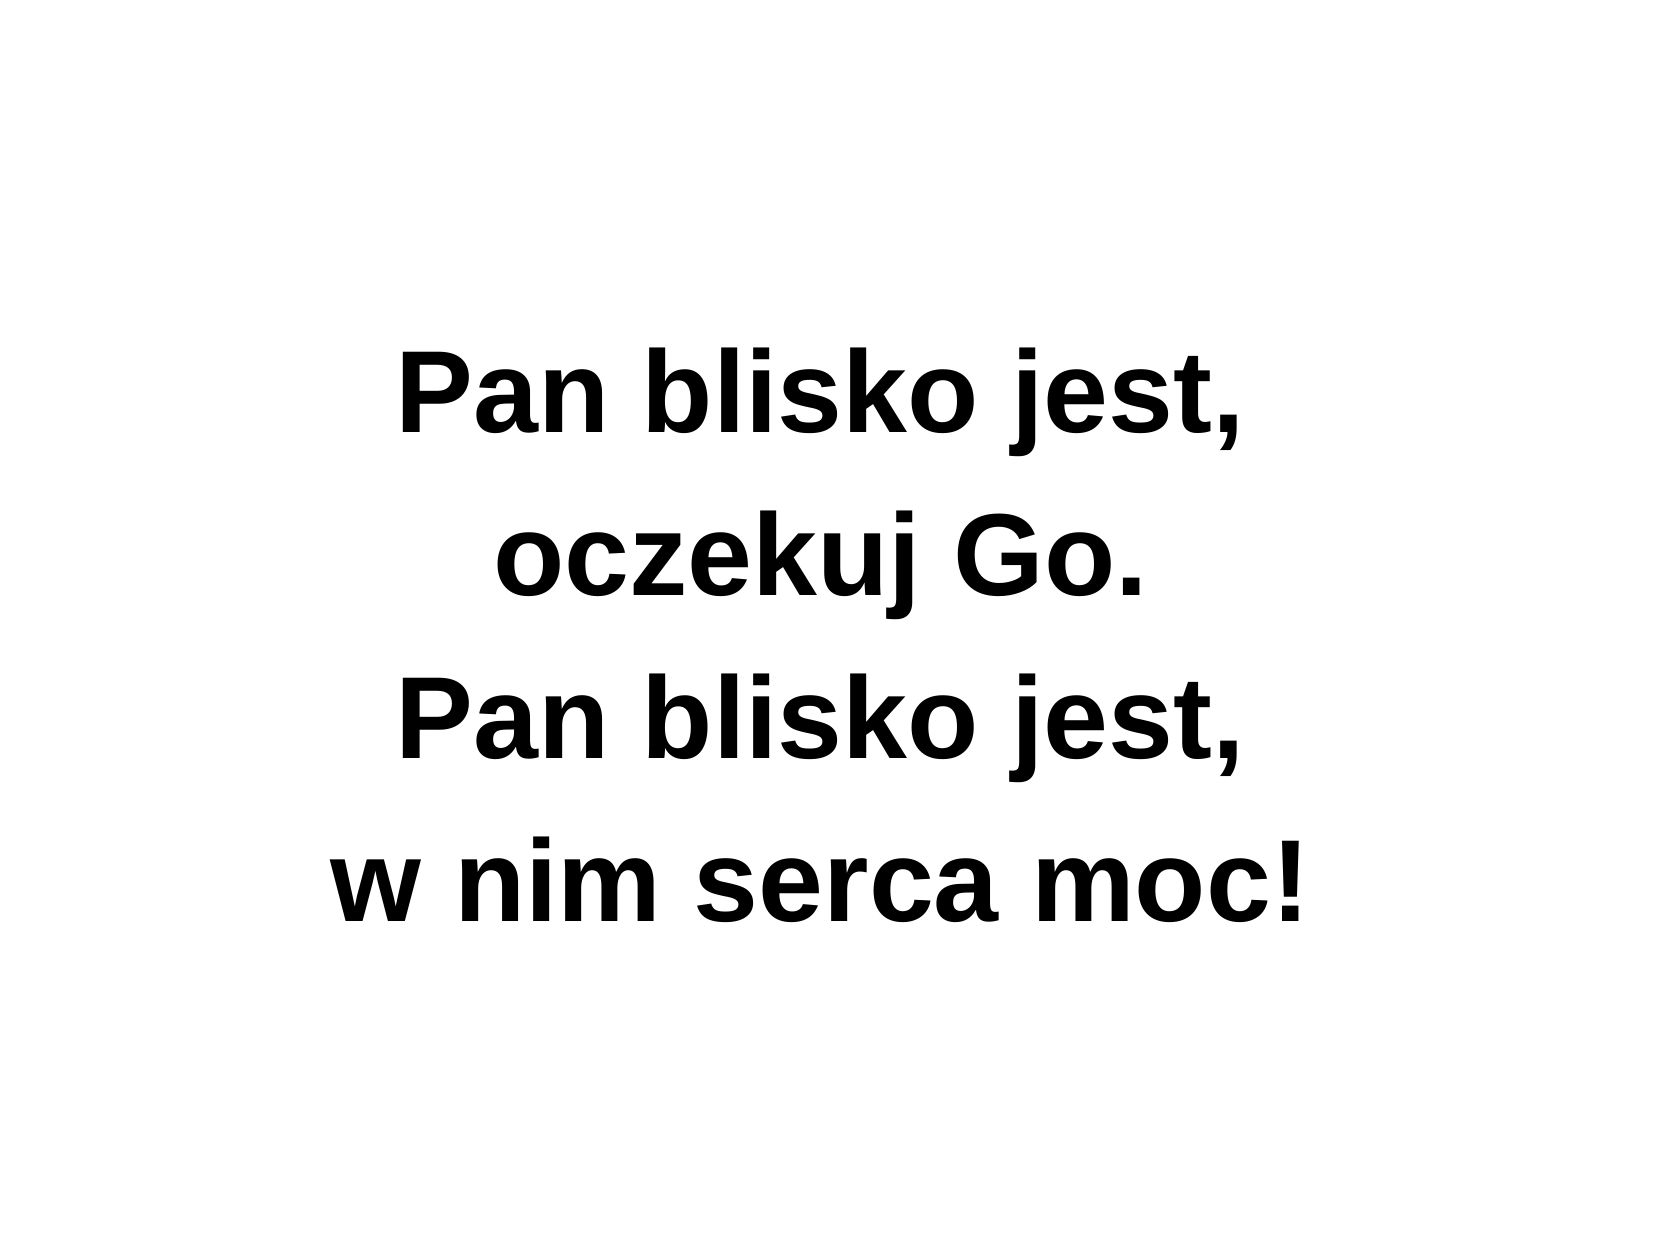

# Pan blisko jest,
oczekuj Go.
Pan blisko jest,
w nim serca moc!